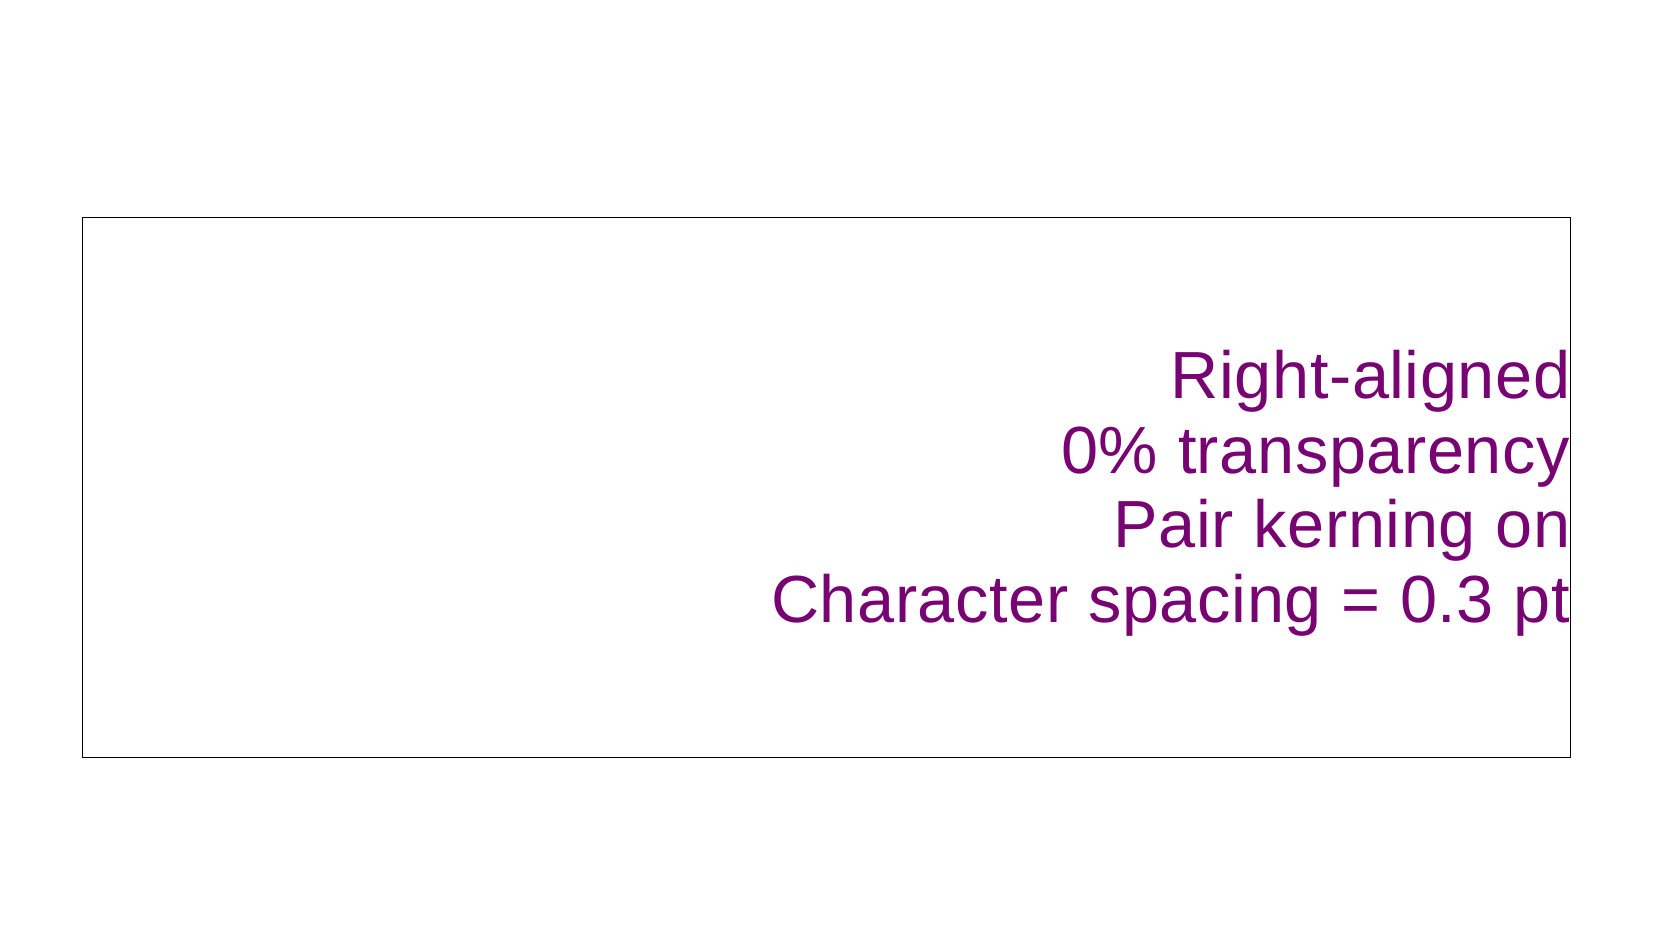

# Right-aligned
0% transparency
Pair kerning on
Character spacing = 0.3 pt